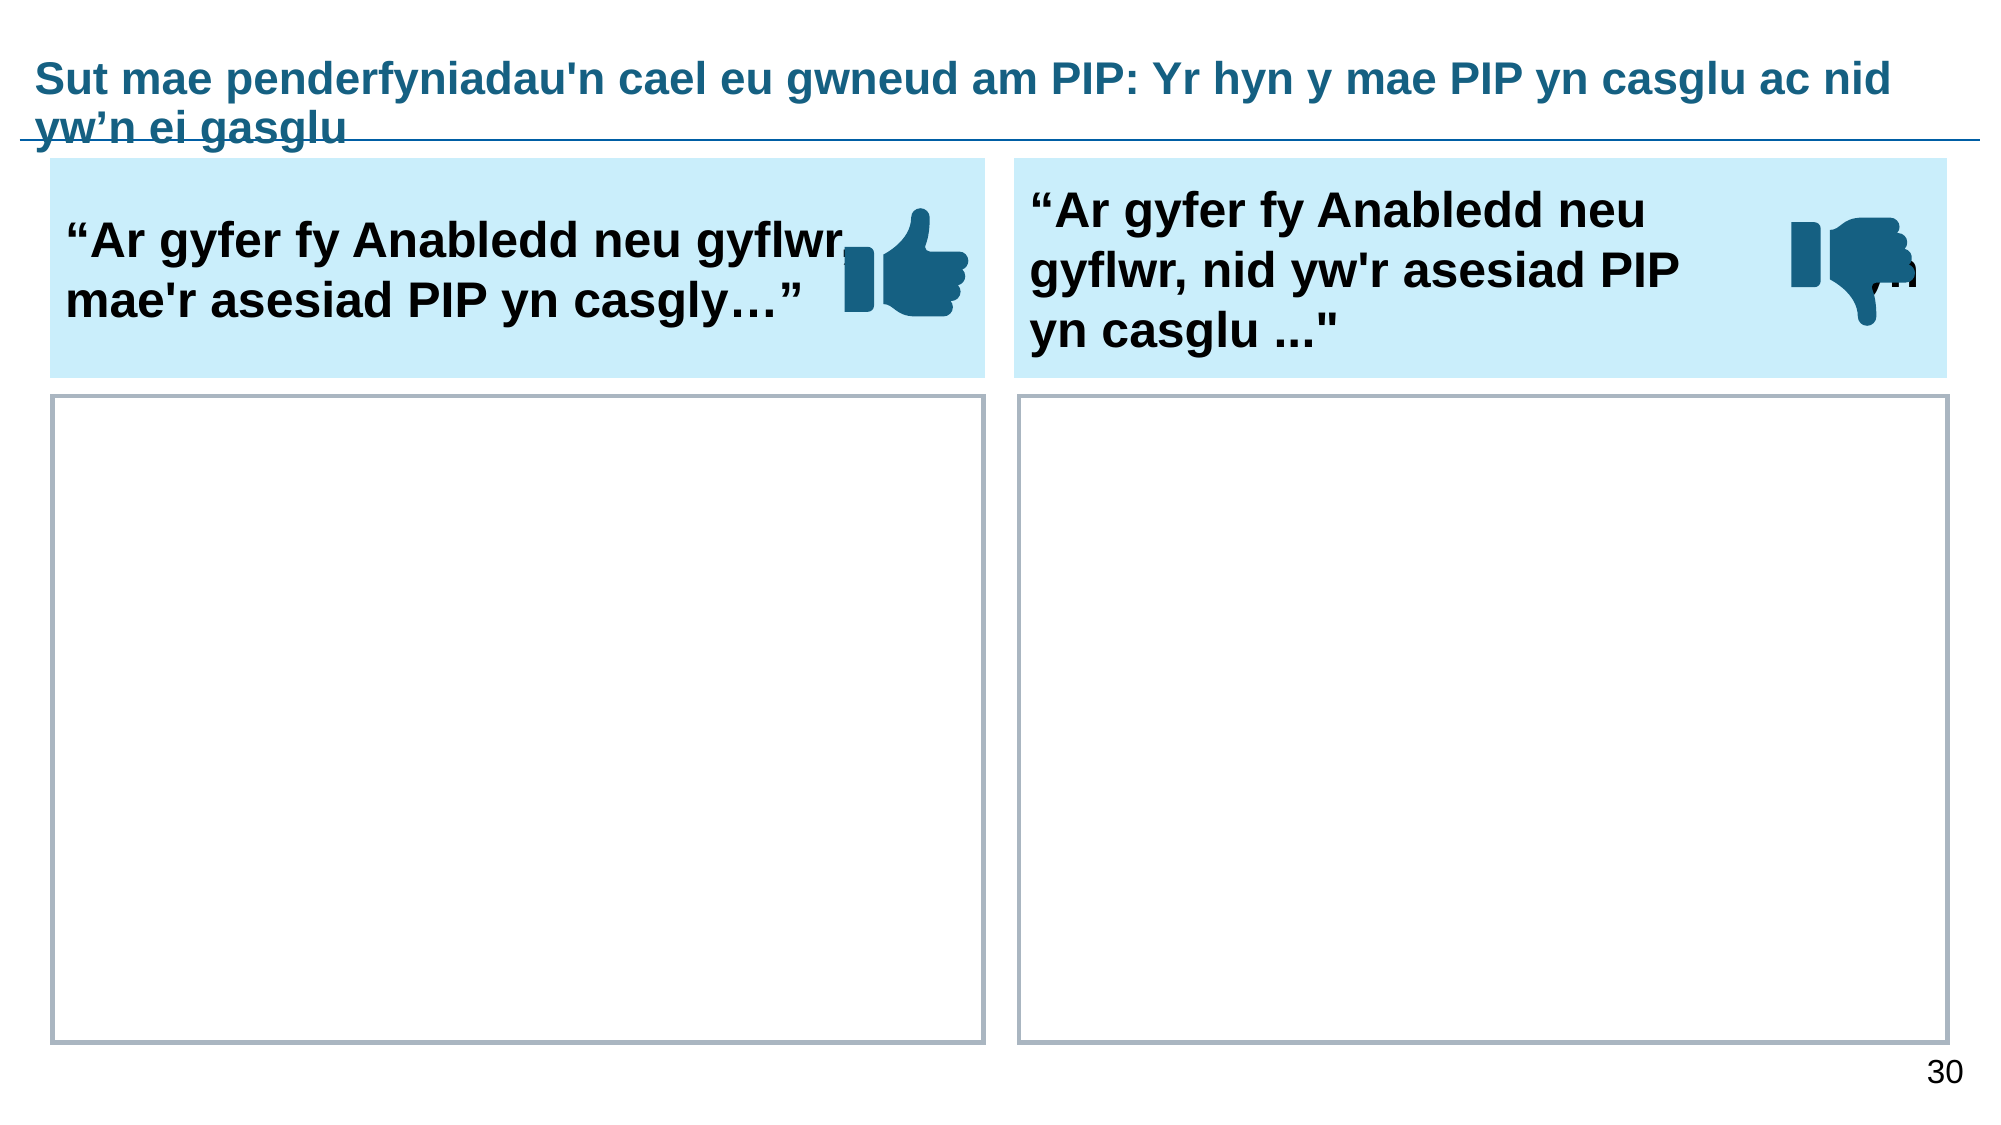

# Sut mae penderfyniadau'n cael eu gwneud am PIP: Yr hyn y mae PIP yn casglu ac nid yw’n ei gasglu
“Ar gyfer fy Anabledd neu gyflwr, mae'r asesiad PIP yn casgly…”
“Ar gyfer fy Anabledd neu gyflwr, nid yw'r asesiad PIP yn yn casglu ..."